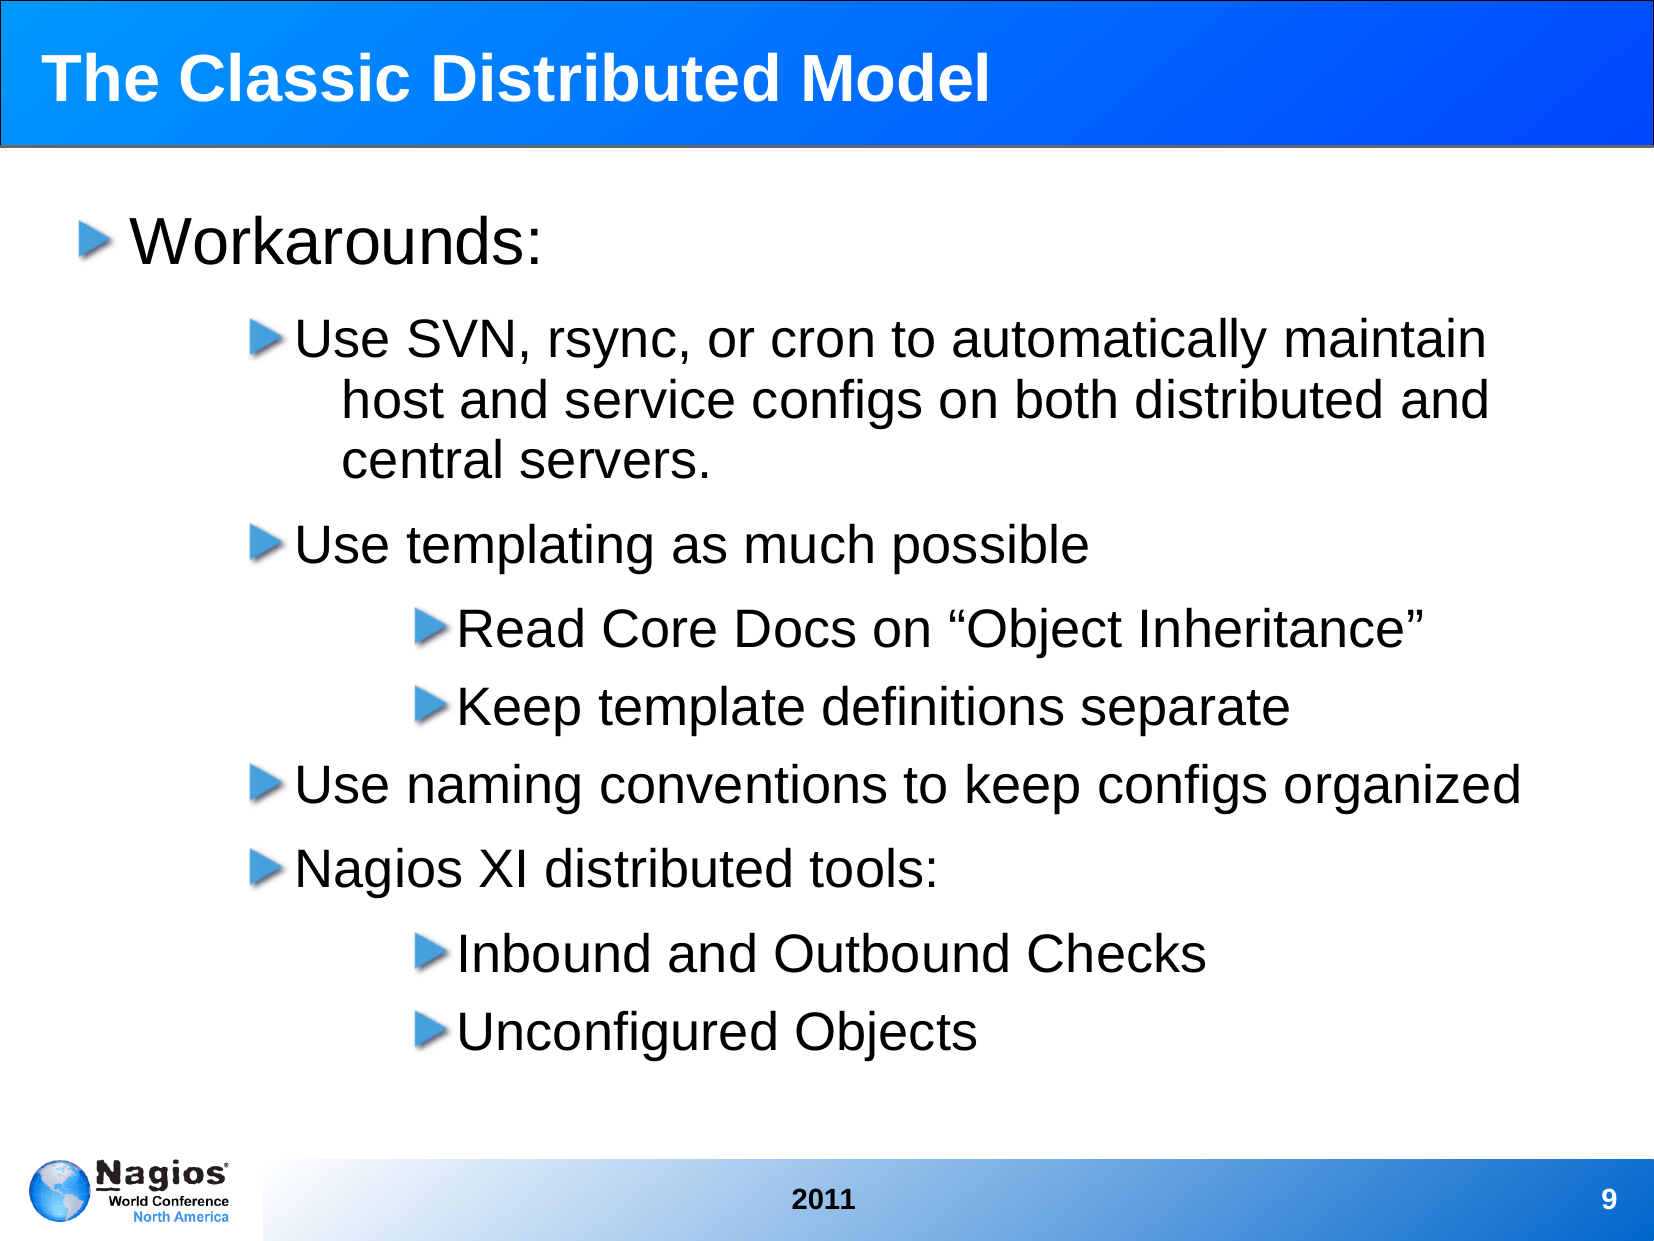

# The Classic Distributed Model
Workarounds:
Use SVN, rsync, or cron to automatically maintain host and service configs on both distributed and central servers.
Use templating as much possible
Read Core Docs on “Object Inheritance”
Keep template definitions separate
Use naming conventions to keep configs organized
Nagios XI distributed tools:
Inbound and Outbound Checks
Unconfigured Objects
2011
9